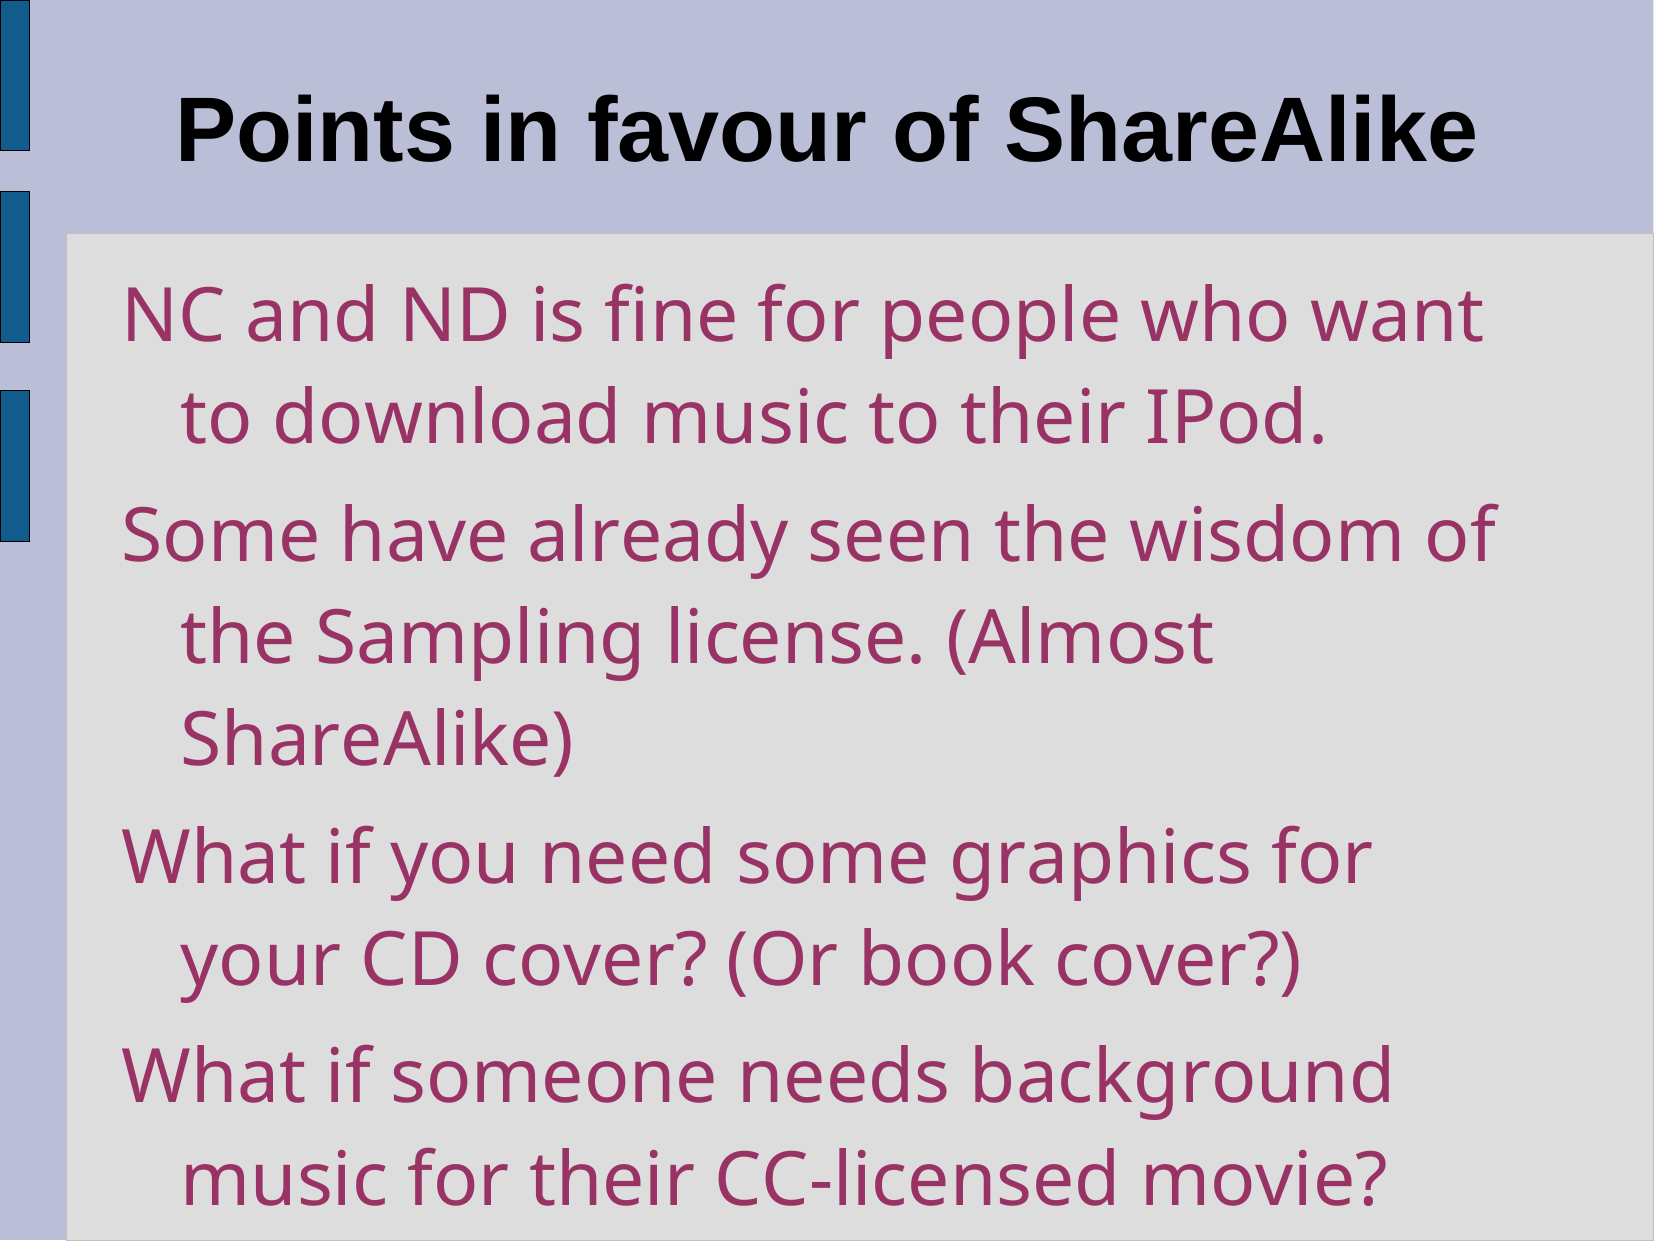

# Points in favour of ShareAlike
NC and ND is fine for people who want to download music to their IPod.
Some have already seen the wisdom of the Sampling license. (Almost ShareAlike)
What if you need some graphics for your CD cover? (Or book cover?)
What if someone needs background music for their CC-licensed movie?
These are clearly derivatives. Also a movie probably can't be done NC.